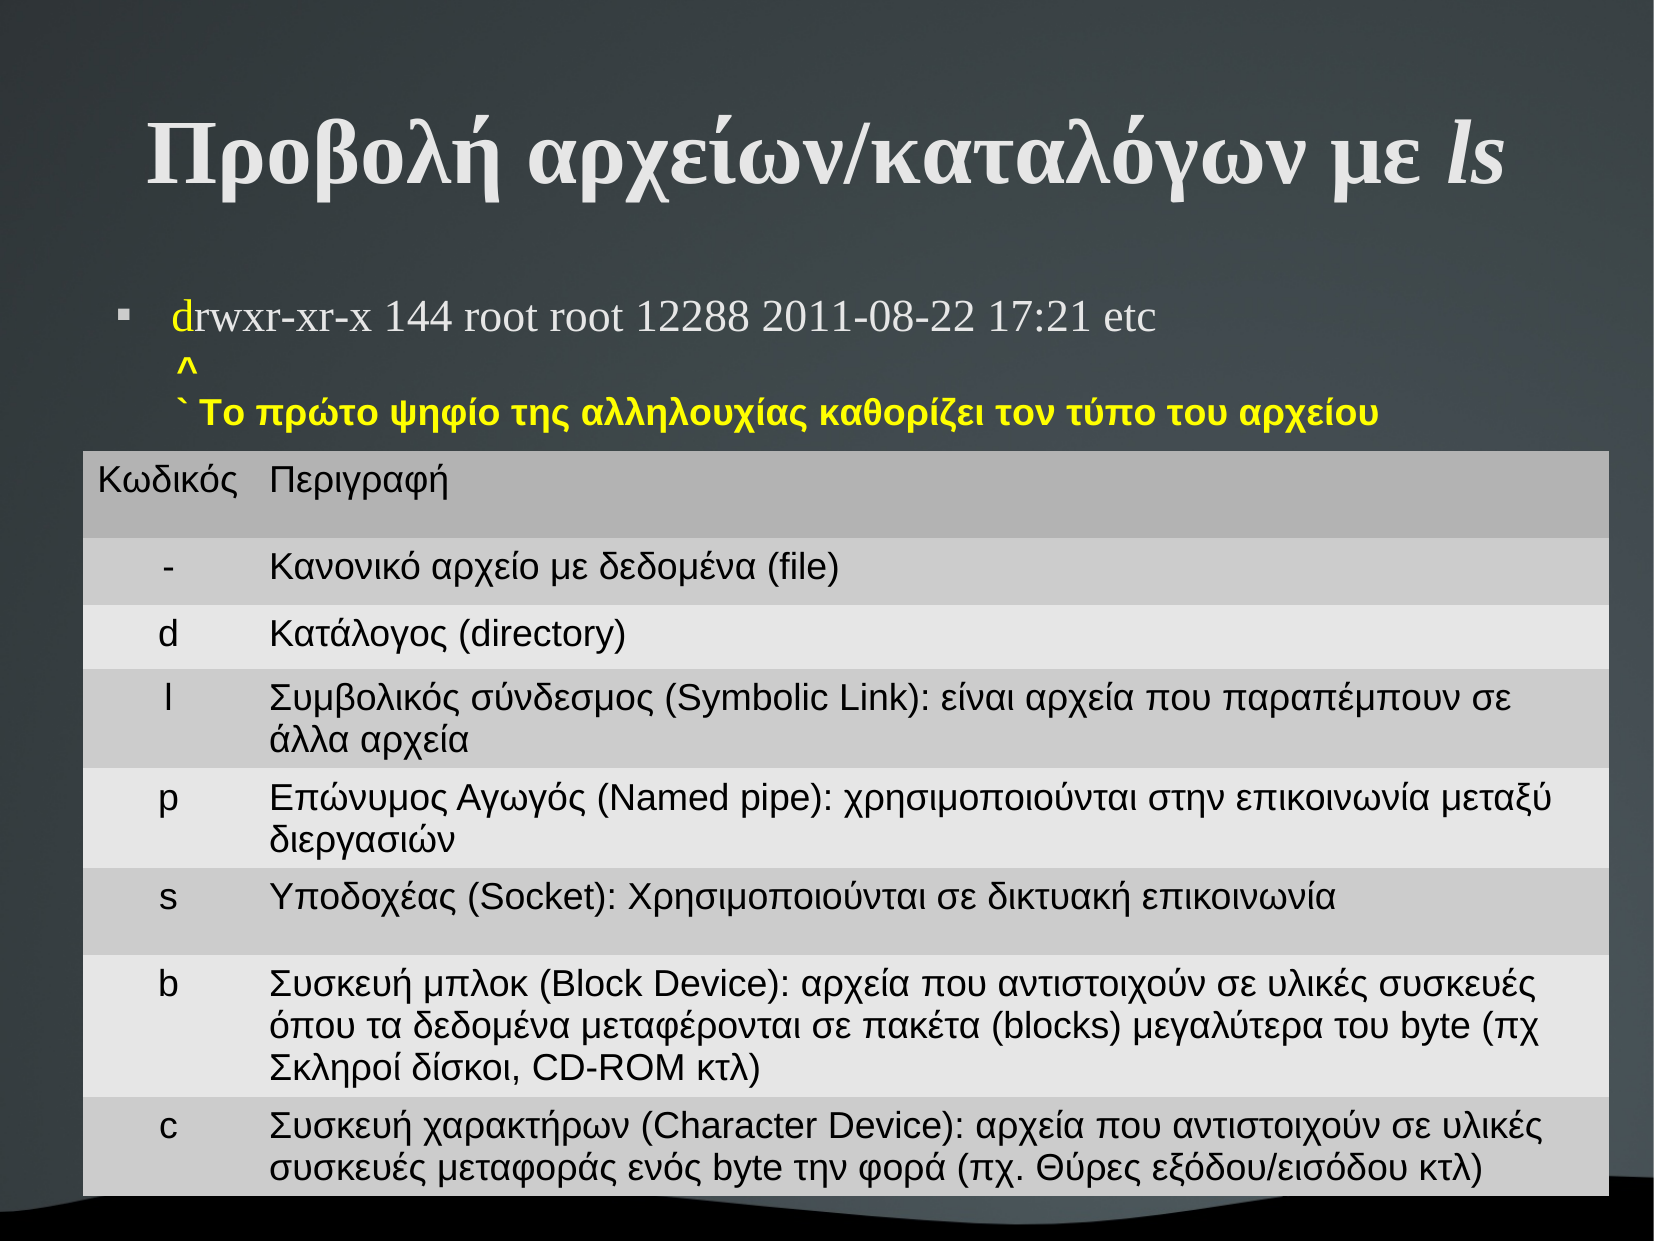

Προβολή αρχείων/καταλόγων με ls
# drwxr-xr-x 144 root root 12288 2011-08-22 17:21 etc
^
` Το πρώτο ψηφίο της αλληλουχίας καθορίζει τον τύπο του αρχείου
| Κωδικός | Περιγραφή |
| --- | --- |
| - | Κανονικό αρχείο με δεδομένα (file) |
| d | Κατάλογος (directory) |
| l | Συμβολικός σύνδεσμος (Symbolic Link): είναι αρχεία που παραπέμπουν σε άλλα αρχεία |
| p | Επώνυμος Αγωγός (Named pipe): χρησιμοποιούνται στην επικοινωνία μεταξύ διεργασιών |
| s | Υποδοχέας (Socket): Χρησιμοποιούνται σε δικτυακή επικοινωνία |
| b | Συσκευή μπλοκ (Block Device): αρχεία που αντιστοιχούν σε υλικές συσκευές όπου τα δεδομένα μεταφέρονται σε πακέτα (blocks) μεγαλύτερα του byte (πχ Σκληροί δίσκοι, CD-ROM κτλ) |
| c | Συσκευή χαρακτήρων (Character Device): αρχεία που αντιστοιχούν σε υλικές συσκευές μεταφοράς ενός byte την φορά (πχ. Θύρες εξόδου/εισόδου κτλ) |